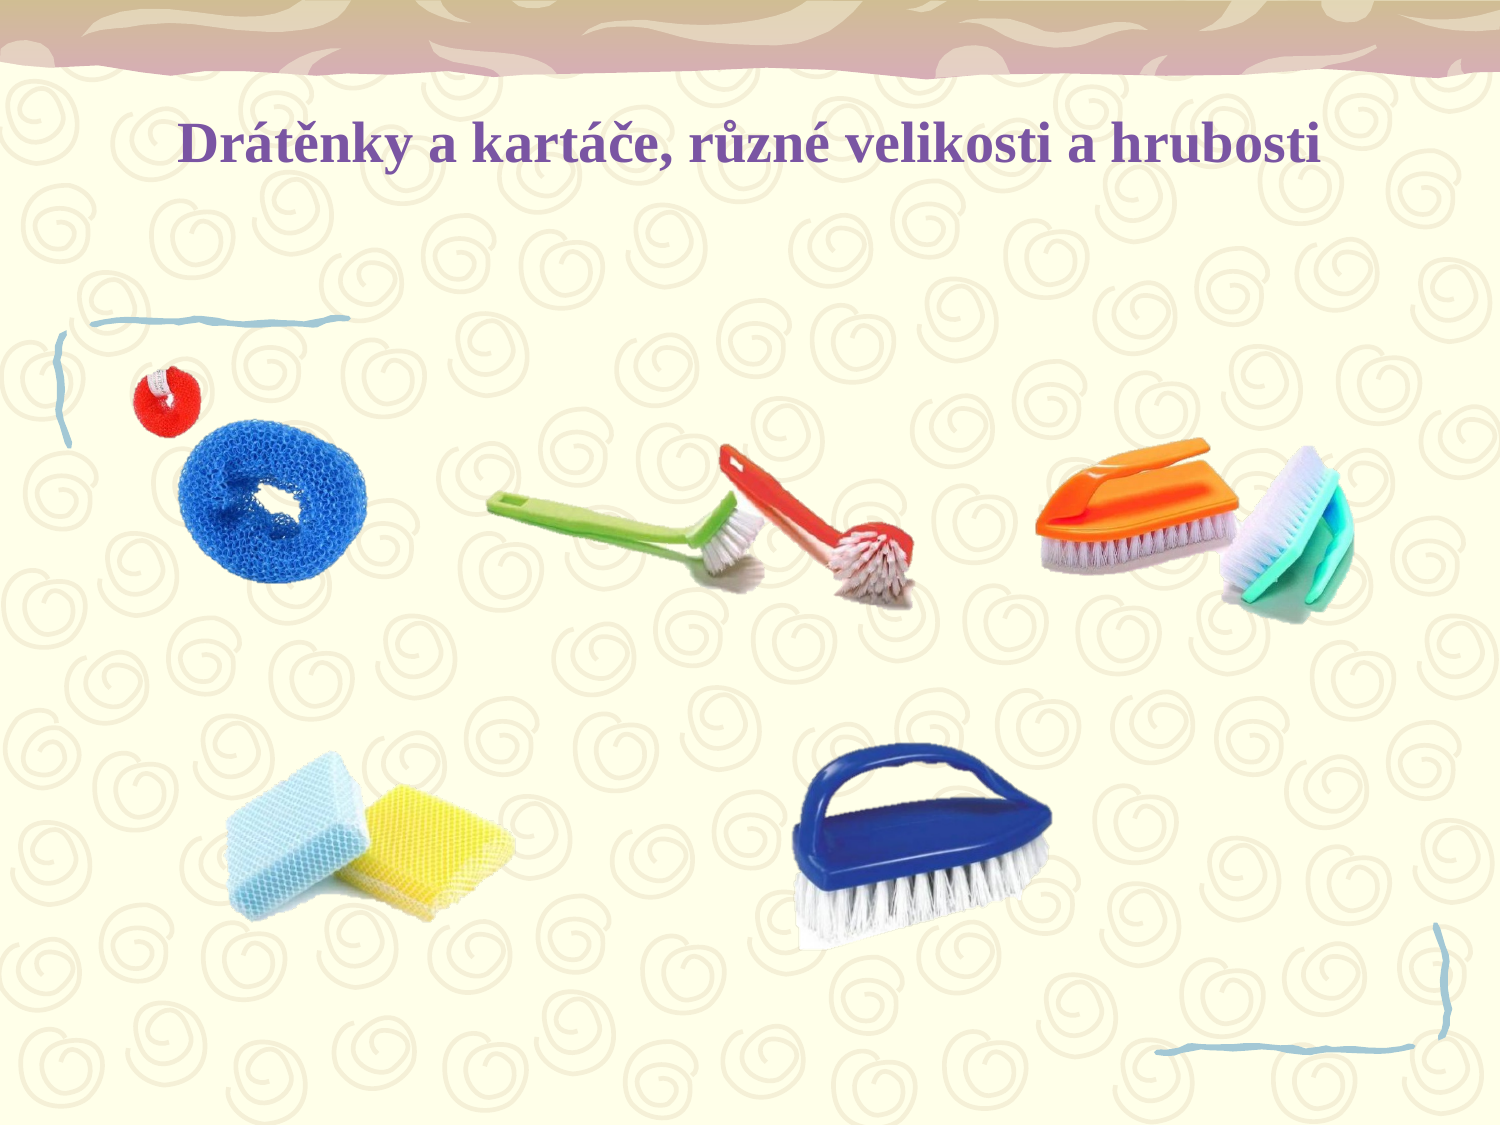

# Drátěnky a kartáče, různé velikosti a hrubosti